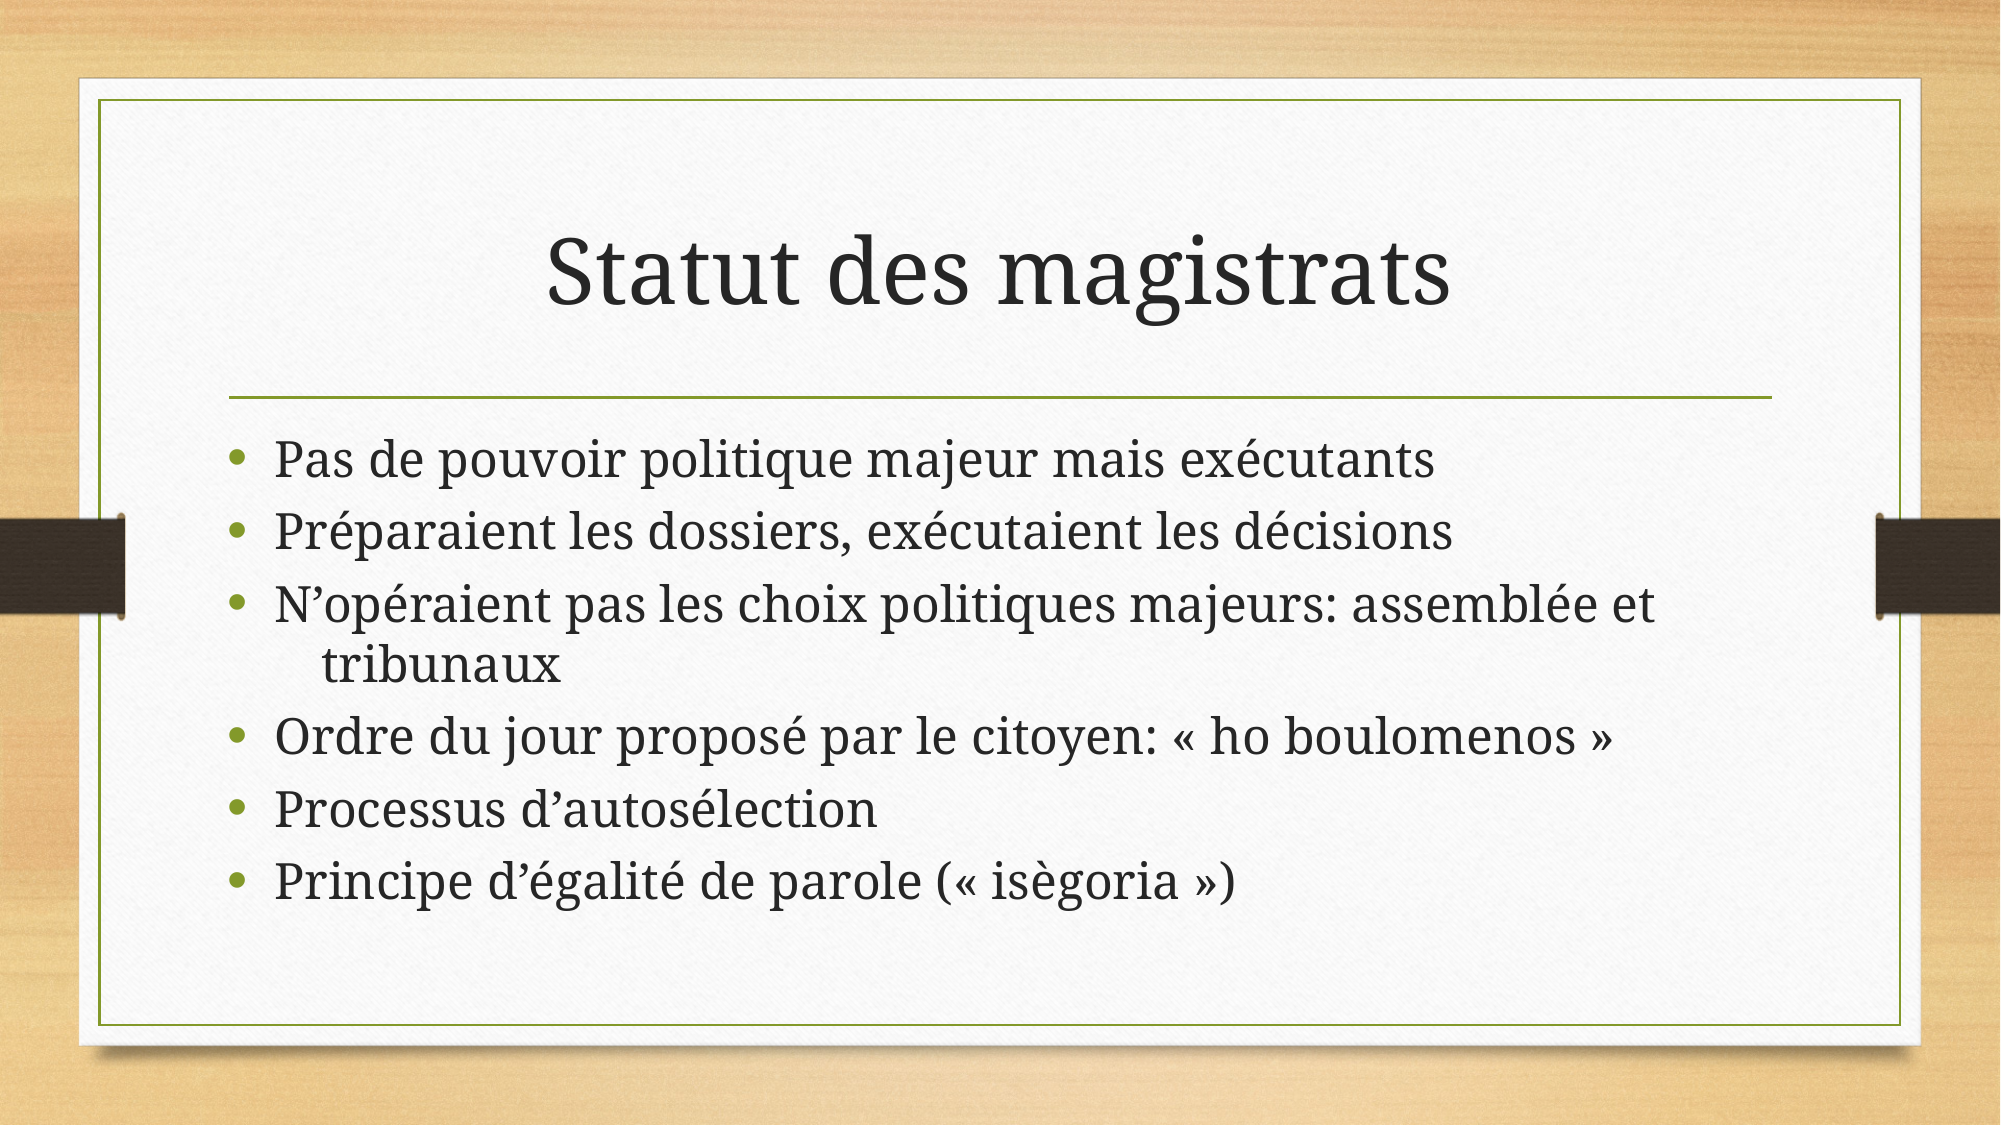

# Statut des magistrats
Pas de pouvoir politique majeur mais exécutants
Préparaient les dossiers, exécutaient les décisions
N’opéraient pas les choix politiques majeurs: assemblée et tribunaux
Ordre du jour proposé par le citoyen: « ho boulomenos »
Processus d’autosélection
Principe d’égalité de parole (« isègoria »)